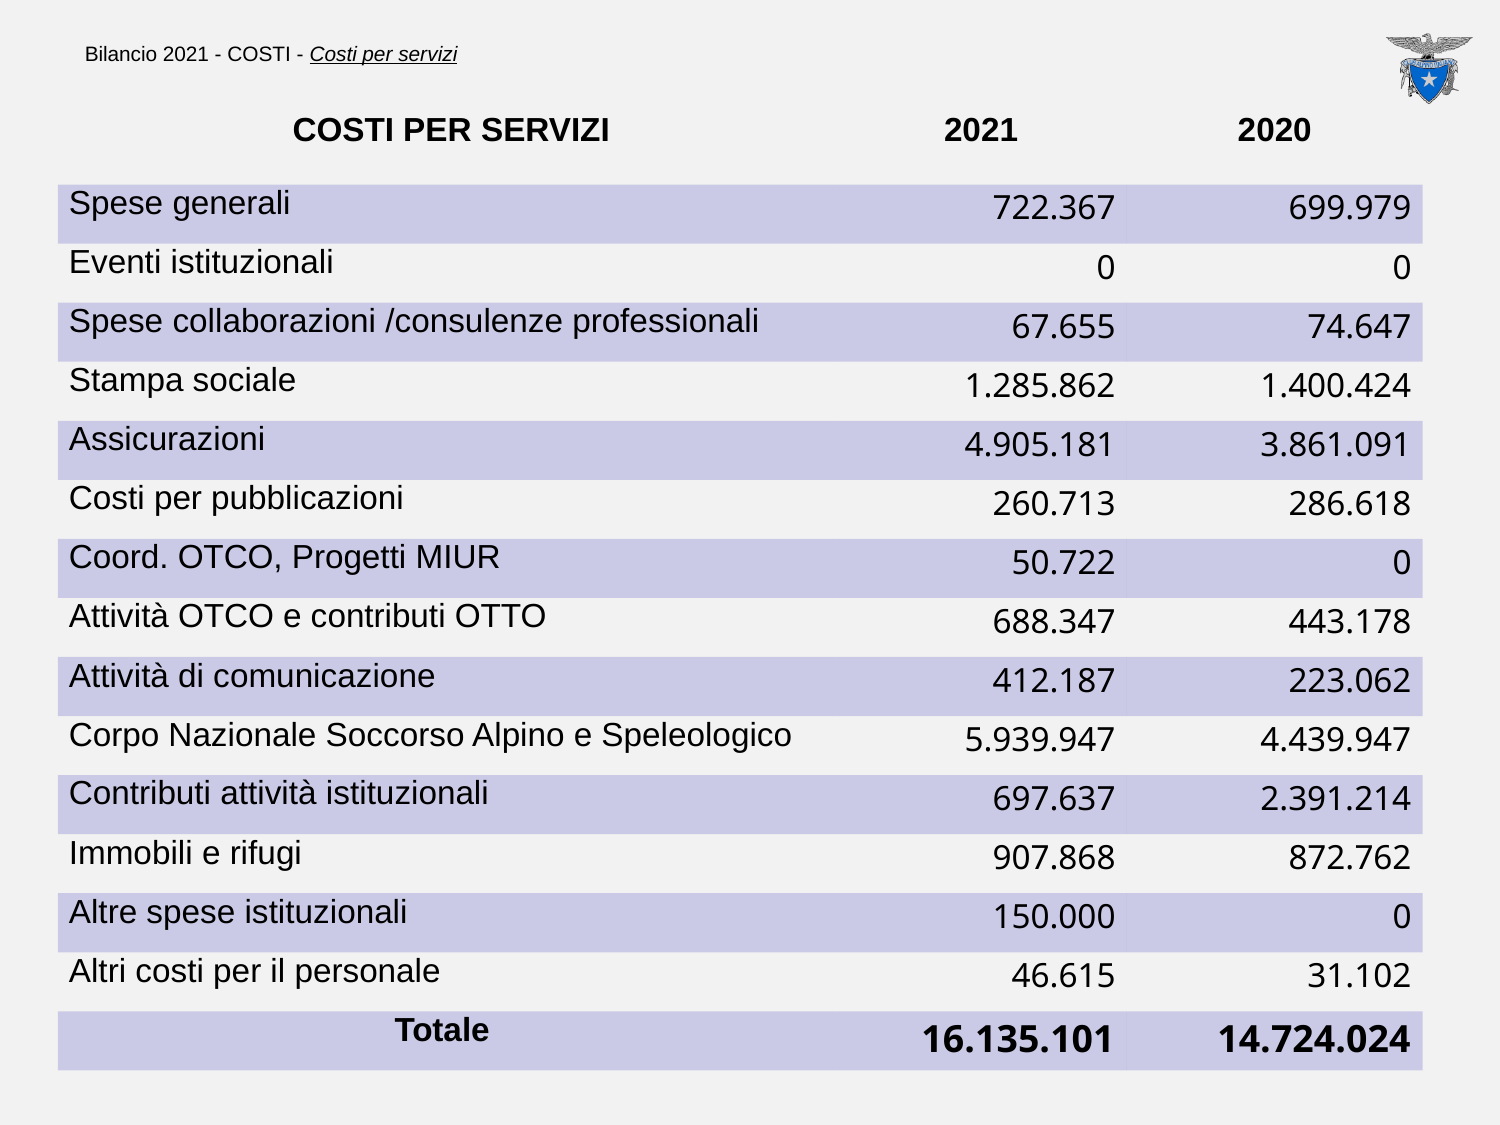

Bilancio 2021 - COSTI - Costi per servizi
| COSTI PER SERVIZI | 2021 | 2020 |
| --- | --- | --- |
| Spese generali | 722.367 | 699.979 |
| Eventi istituzionali | 0 | 0 |
| Spese collaborazioni /consulenze professionali | 67.655 | 74.647 |
| Stampa sociale | 1.285.862 | 1.400.424 |
| Assicurazioni | 4.905.181 | 3.861.091 |
| Costi per pubblicazioni | 260.713 | 286.618 |
| Coord. OTCO, Progetti MIUR | 50.722 | 0 |
| Attività OTCO e contributi OTTO | 688.347 | 443.178 |
| Attività di comunicazione | 412.187 | 223.062 |
| Corpo Nazionale Soccorso Alpino e Speleologico | 5.939.947 | 4.439.947 |
| Contributi attività istituzionali | 697.637 | 2.391.214 |
| Immobili e rifugi | 907.868 | 872.762 |
| Altre spese istituzionali | 150.000 | 0 |
| Altri costi per il personale | 46.615 | 31.102 |
| Totale | 16.135.101 | 14.724.024 |